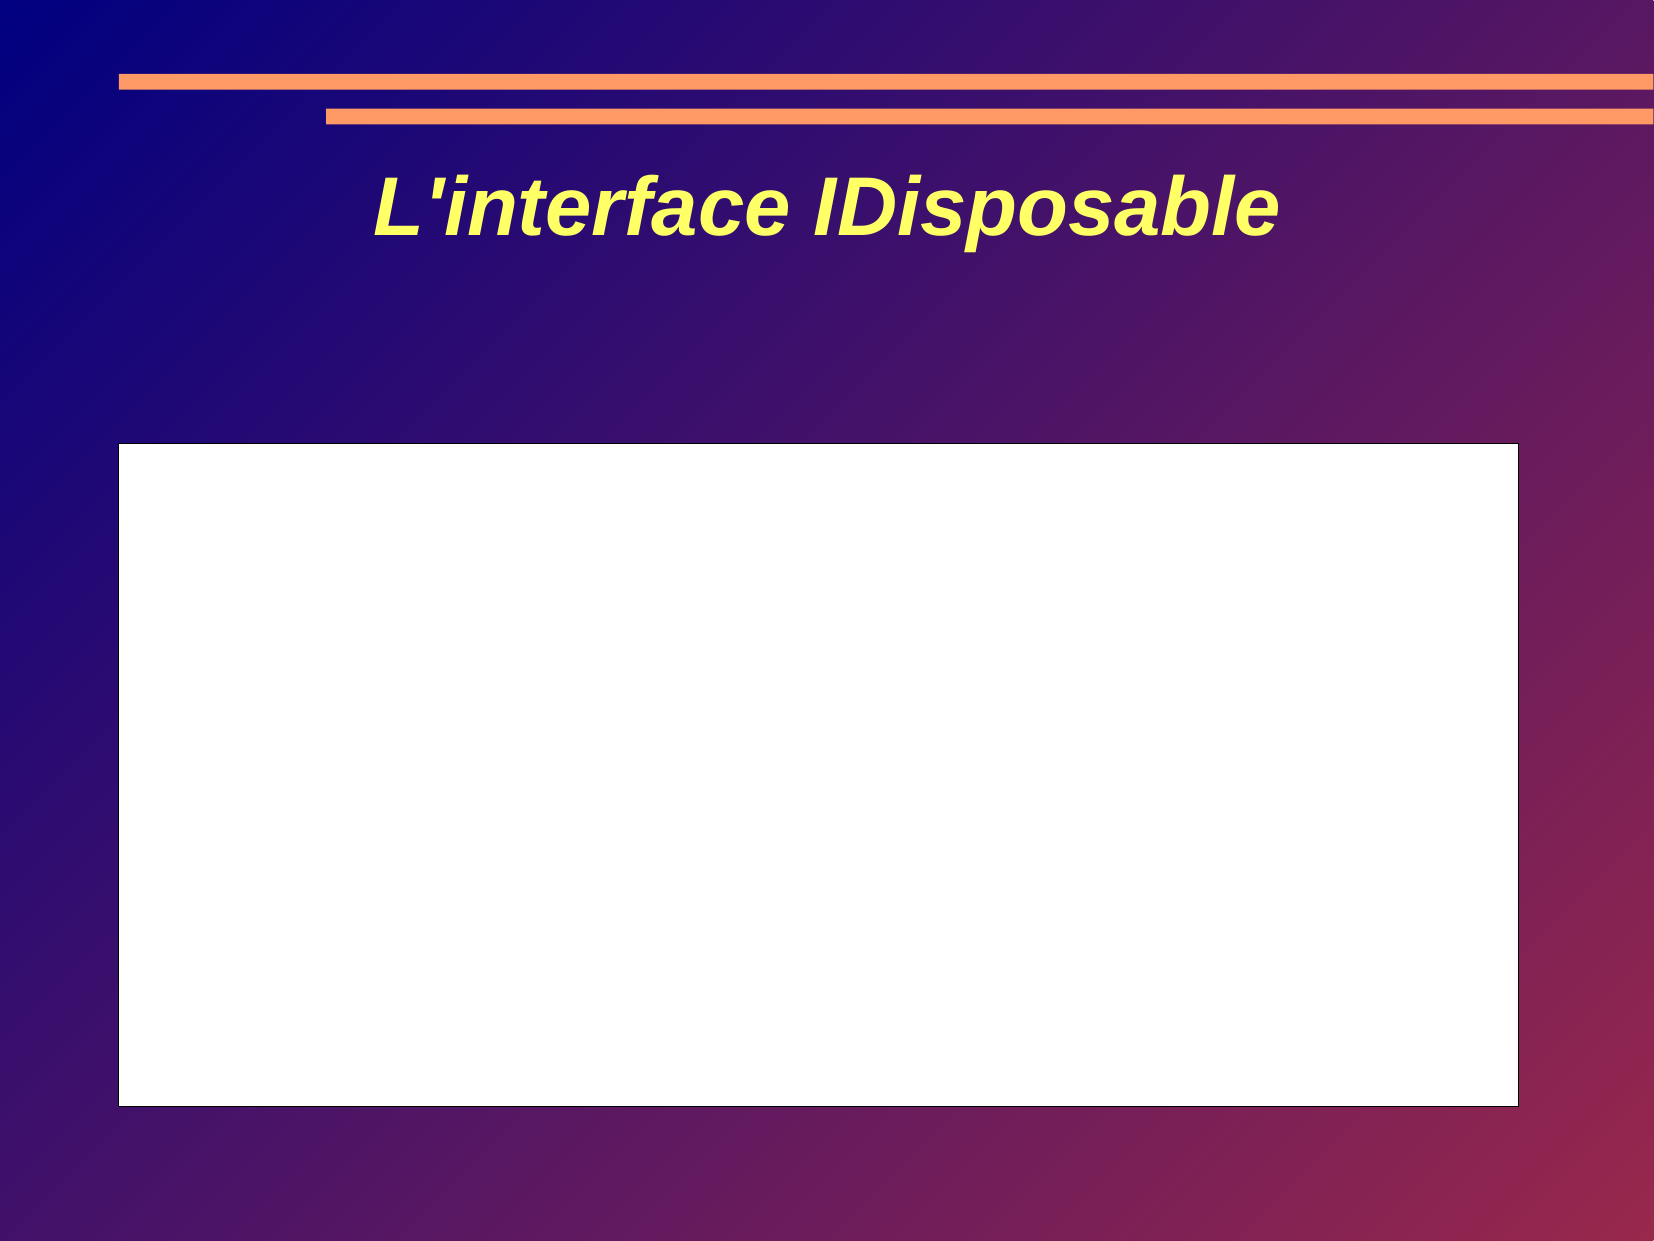

# L'interface IDisposable
	class CFichier : IDisposable
	{
		...		// Ressources managées et non managées (fichier, etc.)
		public void IDisposable.Dispose()
		{
			Dispose(true);		// Libère toutes les ressources.
			System.GC.SuppressFinalize(this);	// ~CFichier est inutile
		}
		public ~CFichier()
		{
			Dispose(false);	// Libère les ressources non managées
		}
		void Dispose(bool bFreeManaged)
		{
			if (!m_bDisposed) { ... }
		}
	}